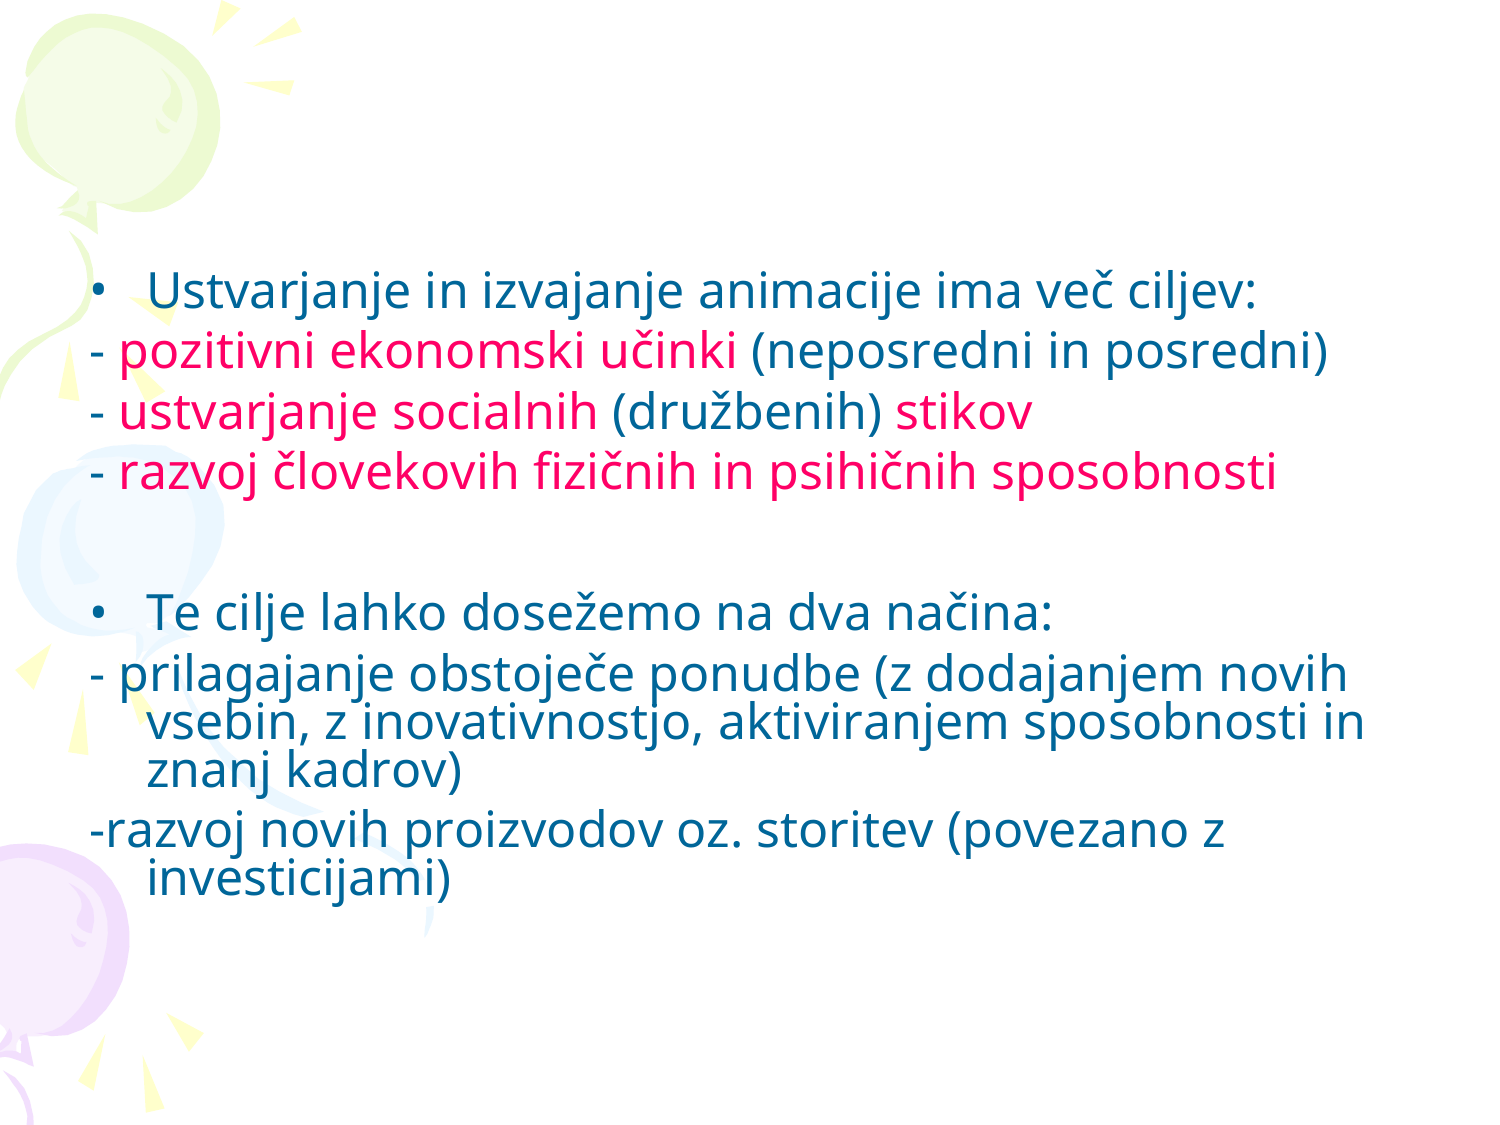

#
Ustvarjanje in izvajanje animacije ima več ciljev:
- pozitivni ekonomski učinki (neposredni in posredni)
- ustvarjanje socialnih (družbenih) stikov
- razvoj človekovih fizičnih in psihičnih sposobnosti
Te cilje lahko dosežemo na dva načina:
- prilagajanje obstoječe ponudbe (z dodajanjem novih vsebin, z inovativnostjo, aktiviranjem sposobnosti in znanj kadrov)
-razvoj novih proizvodov oz. storitev (povezano z investicijami)